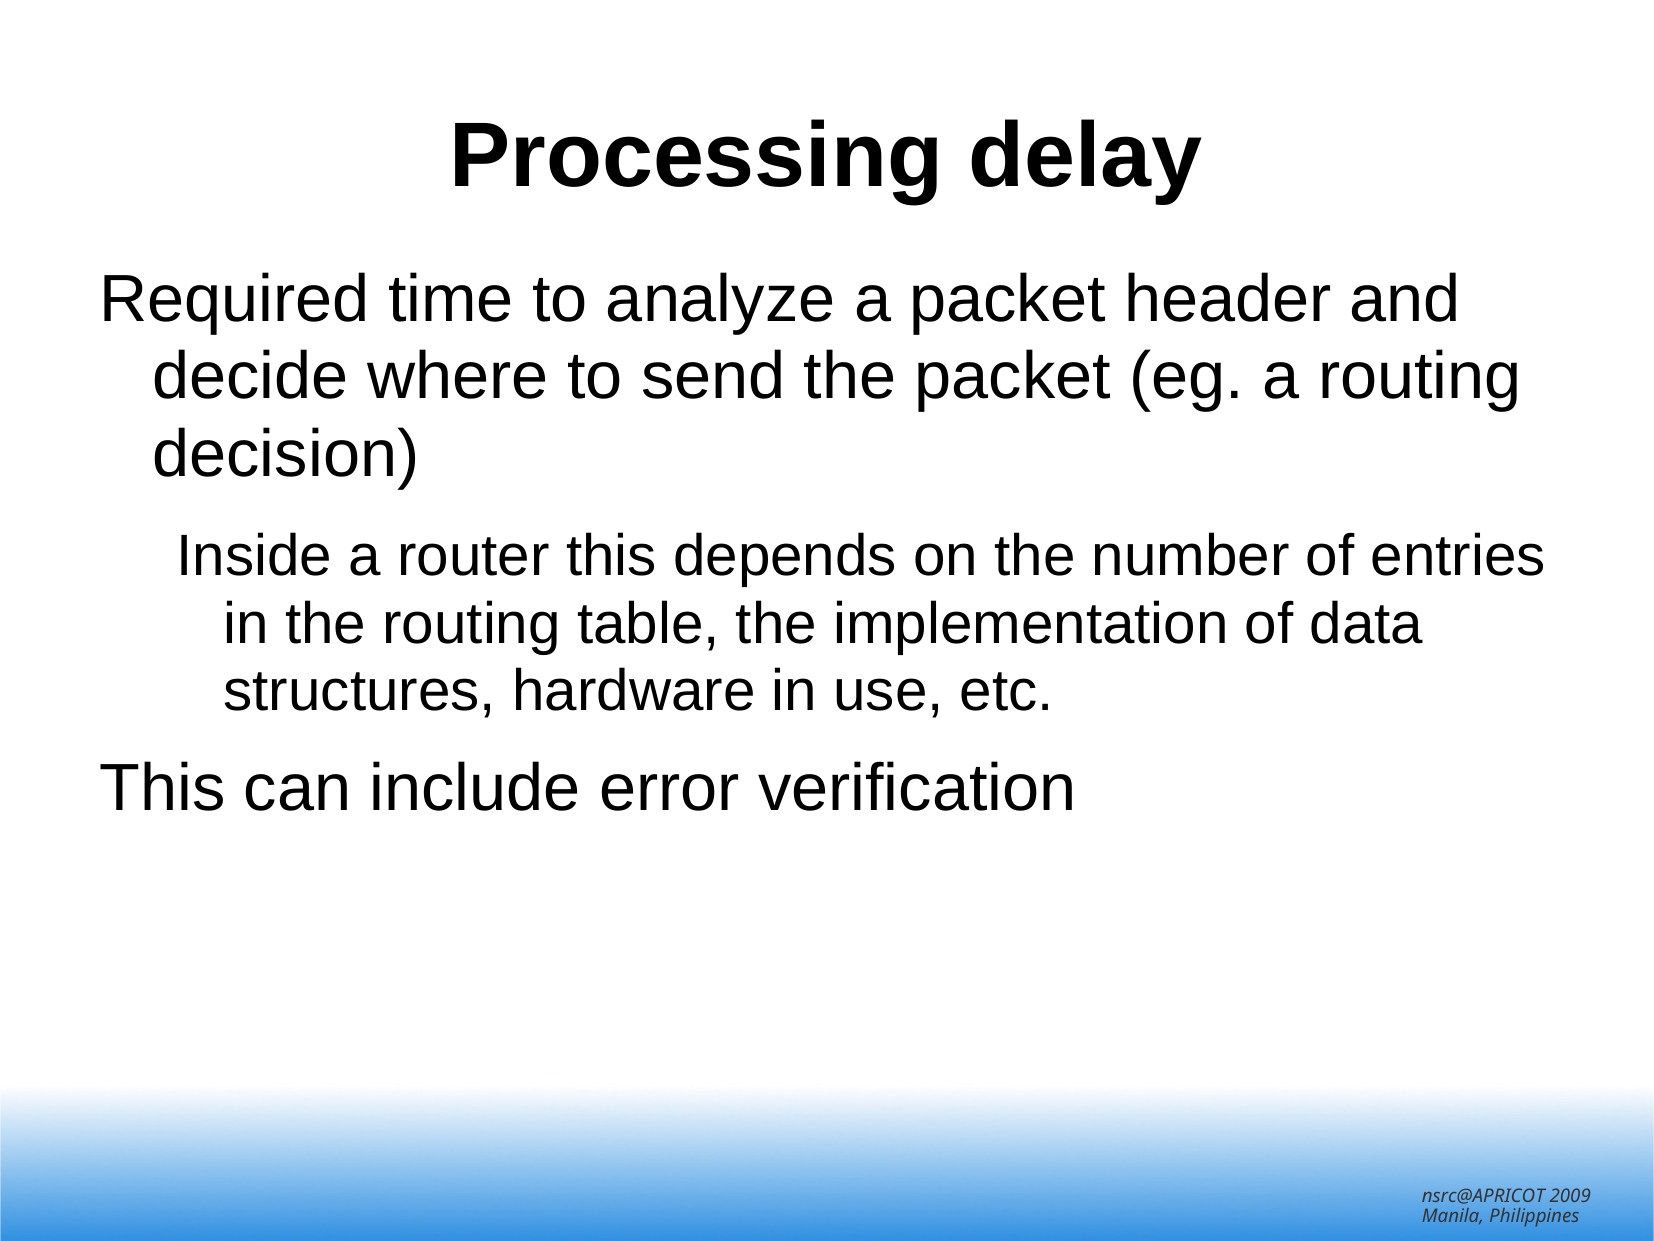

# Processing delay
Required time to analyze a packet header and decide where to send the packet (eg. a routing decision)
Inside a router this depends on the number of entries in the routing table, the implementation of data structures, hardware in use, etc.
This can include error verification